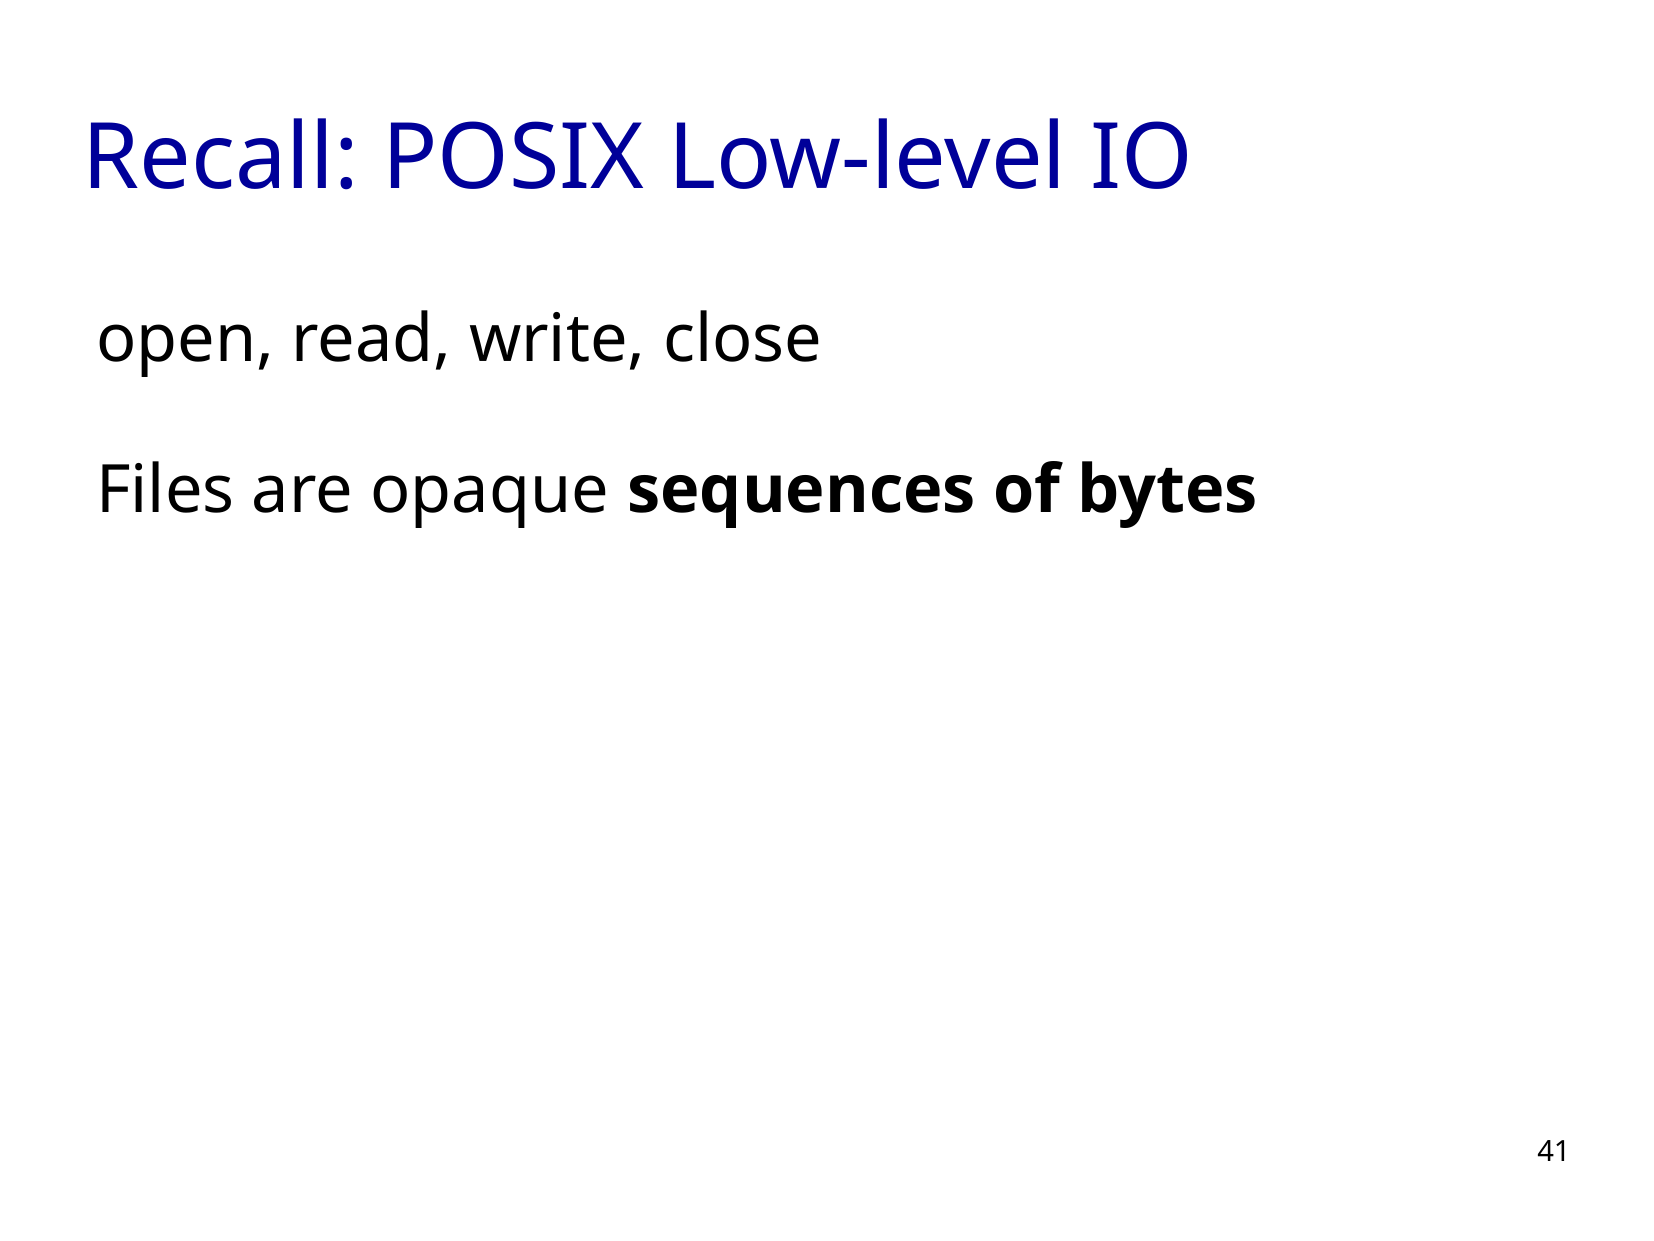

# Recall: POSIX Low-level IO
open, read, write, close
Files are opaque sequences of bytes
41